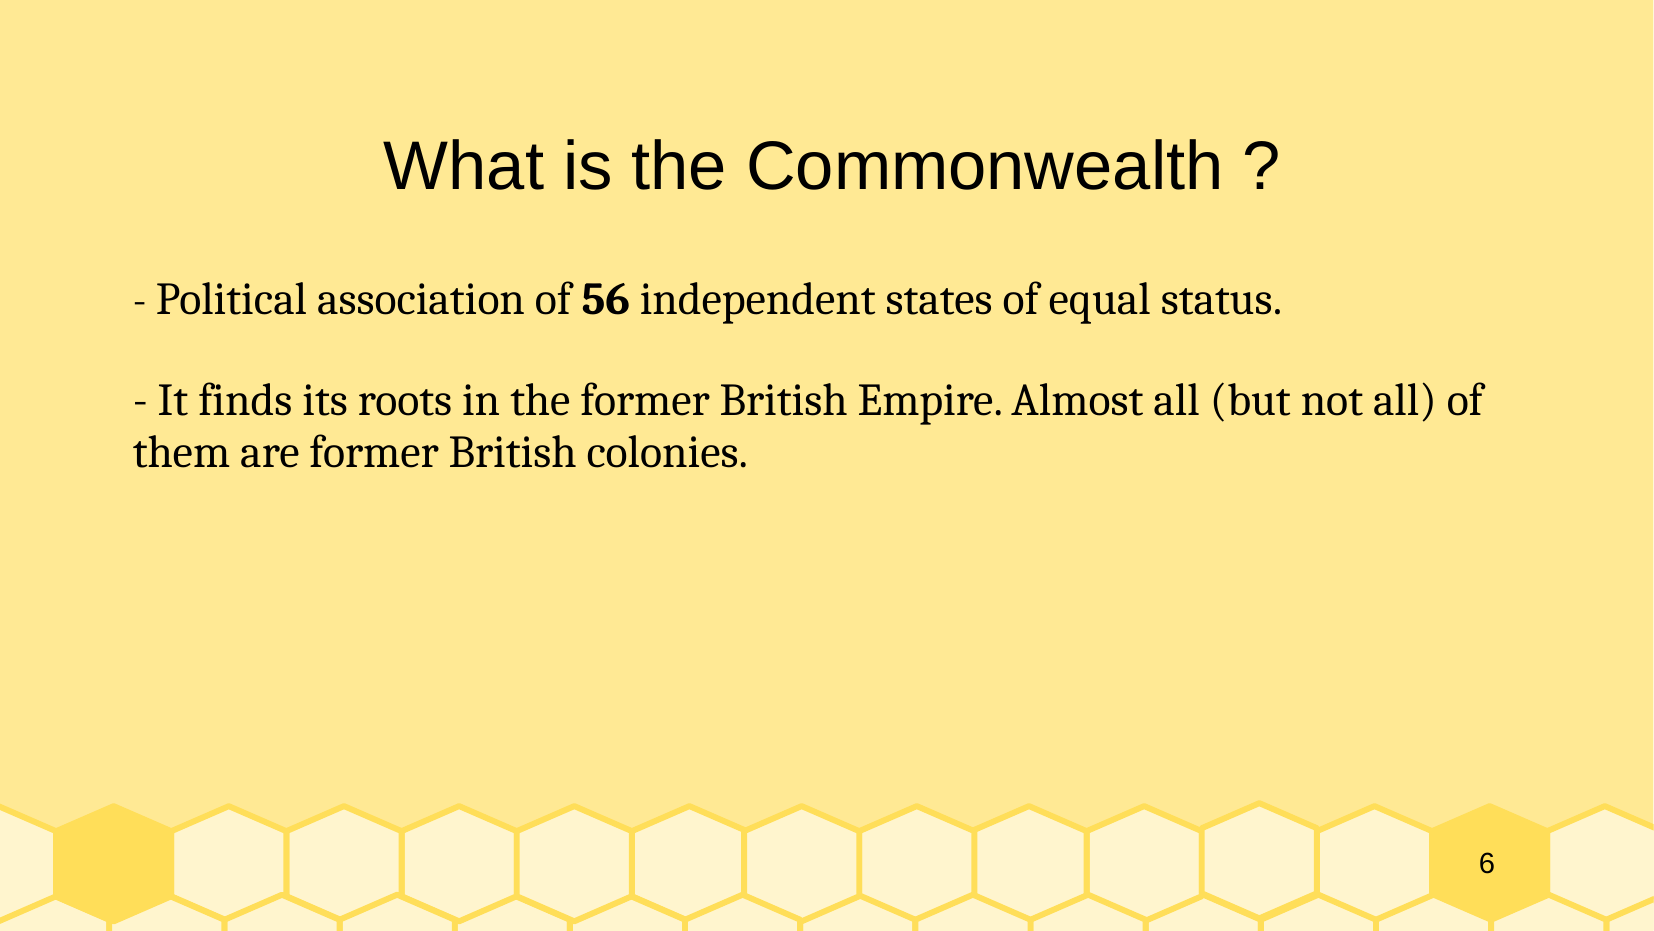

# What is the Commonwealth ?
- Political association of 56 independent states of equal status.
- It finds its roots in the former British Empire. Almost all (but not all) of
them are former British colonies.